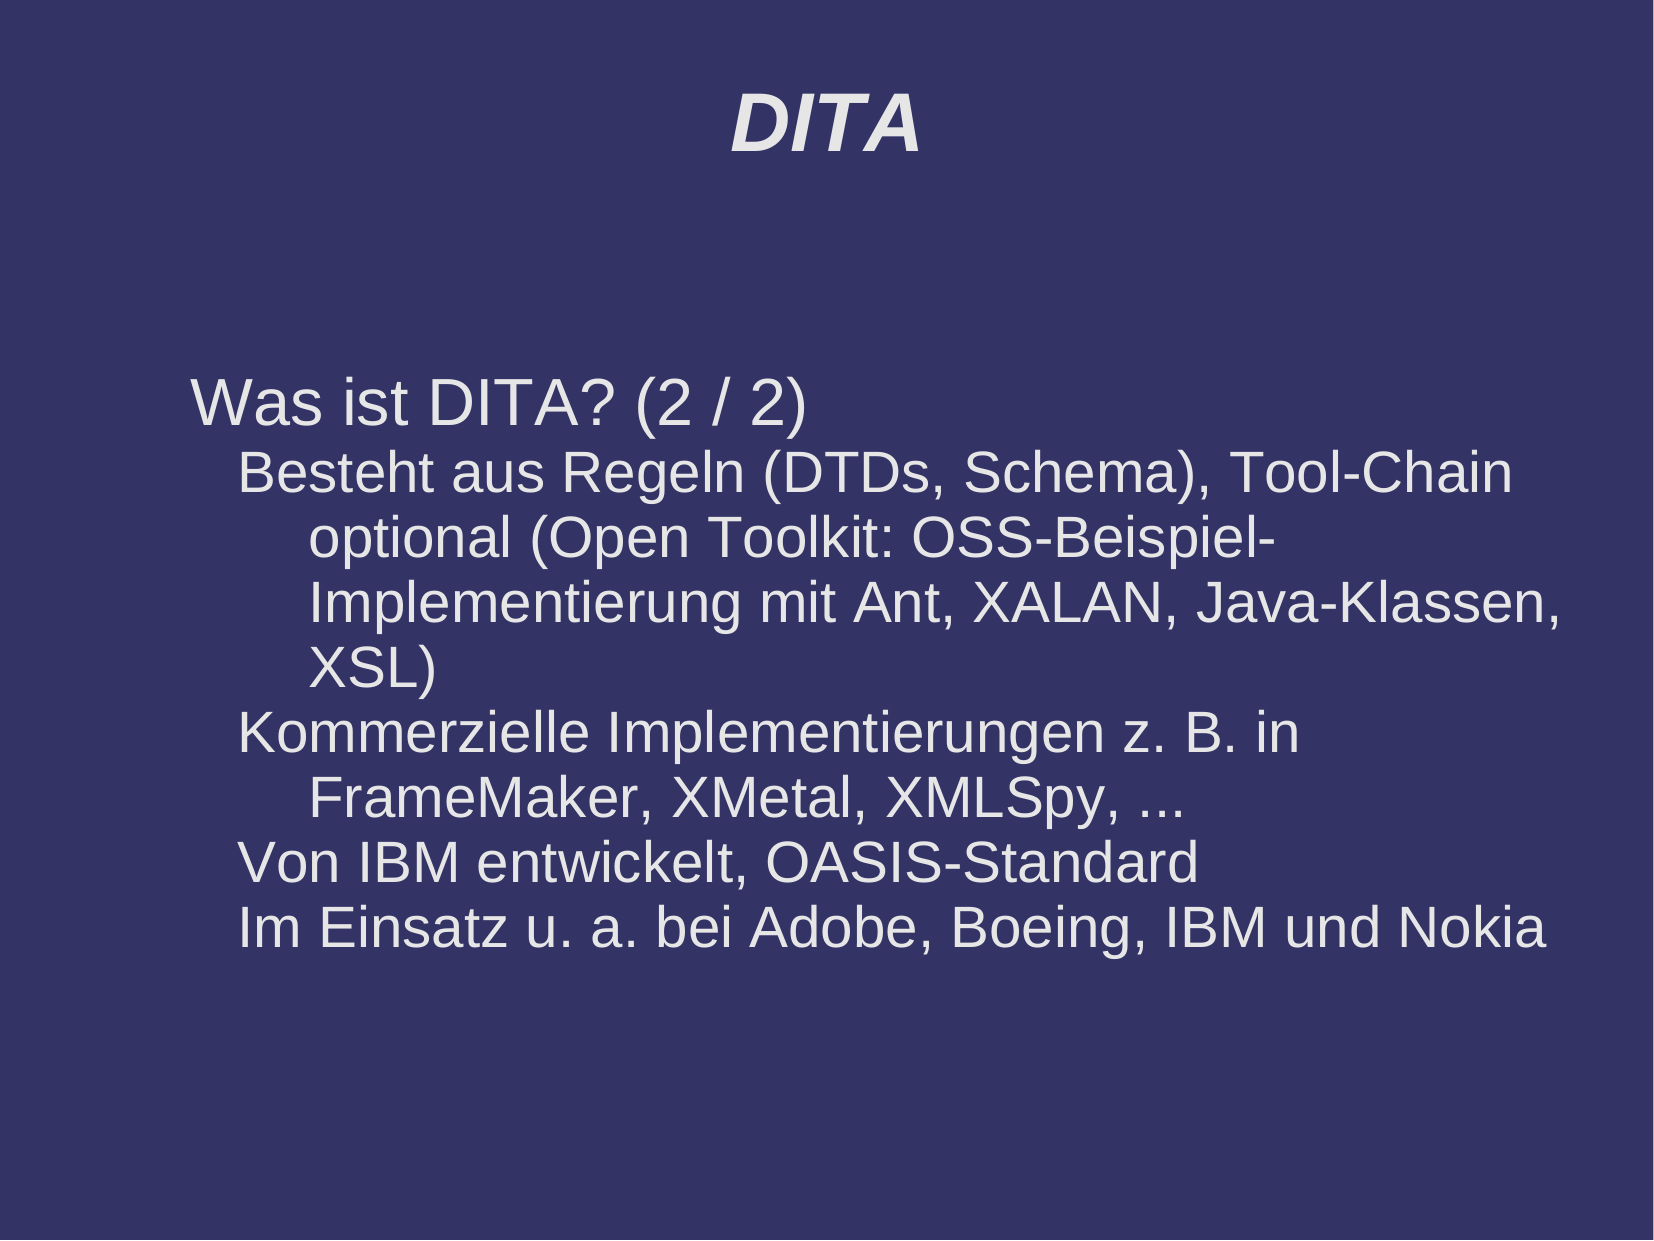

# DITA
Was ist DITA? (2 / 2)
Besteht aus Regeln (DTDs, Schema), Tool-Chain optional (Open Toolkit: OSS-Beispiel-Implementierung mit Ant, XALAN, Java-Klassen, XSL)
Kommerzielle Implementierungen z. B. in FrameMaker, XMetal, XMLSpy, ...
Von IBM entwickelt, OASIS-Standard
Im Einsatz u. a. bei Adobe, Boeing, IBM und Nokia